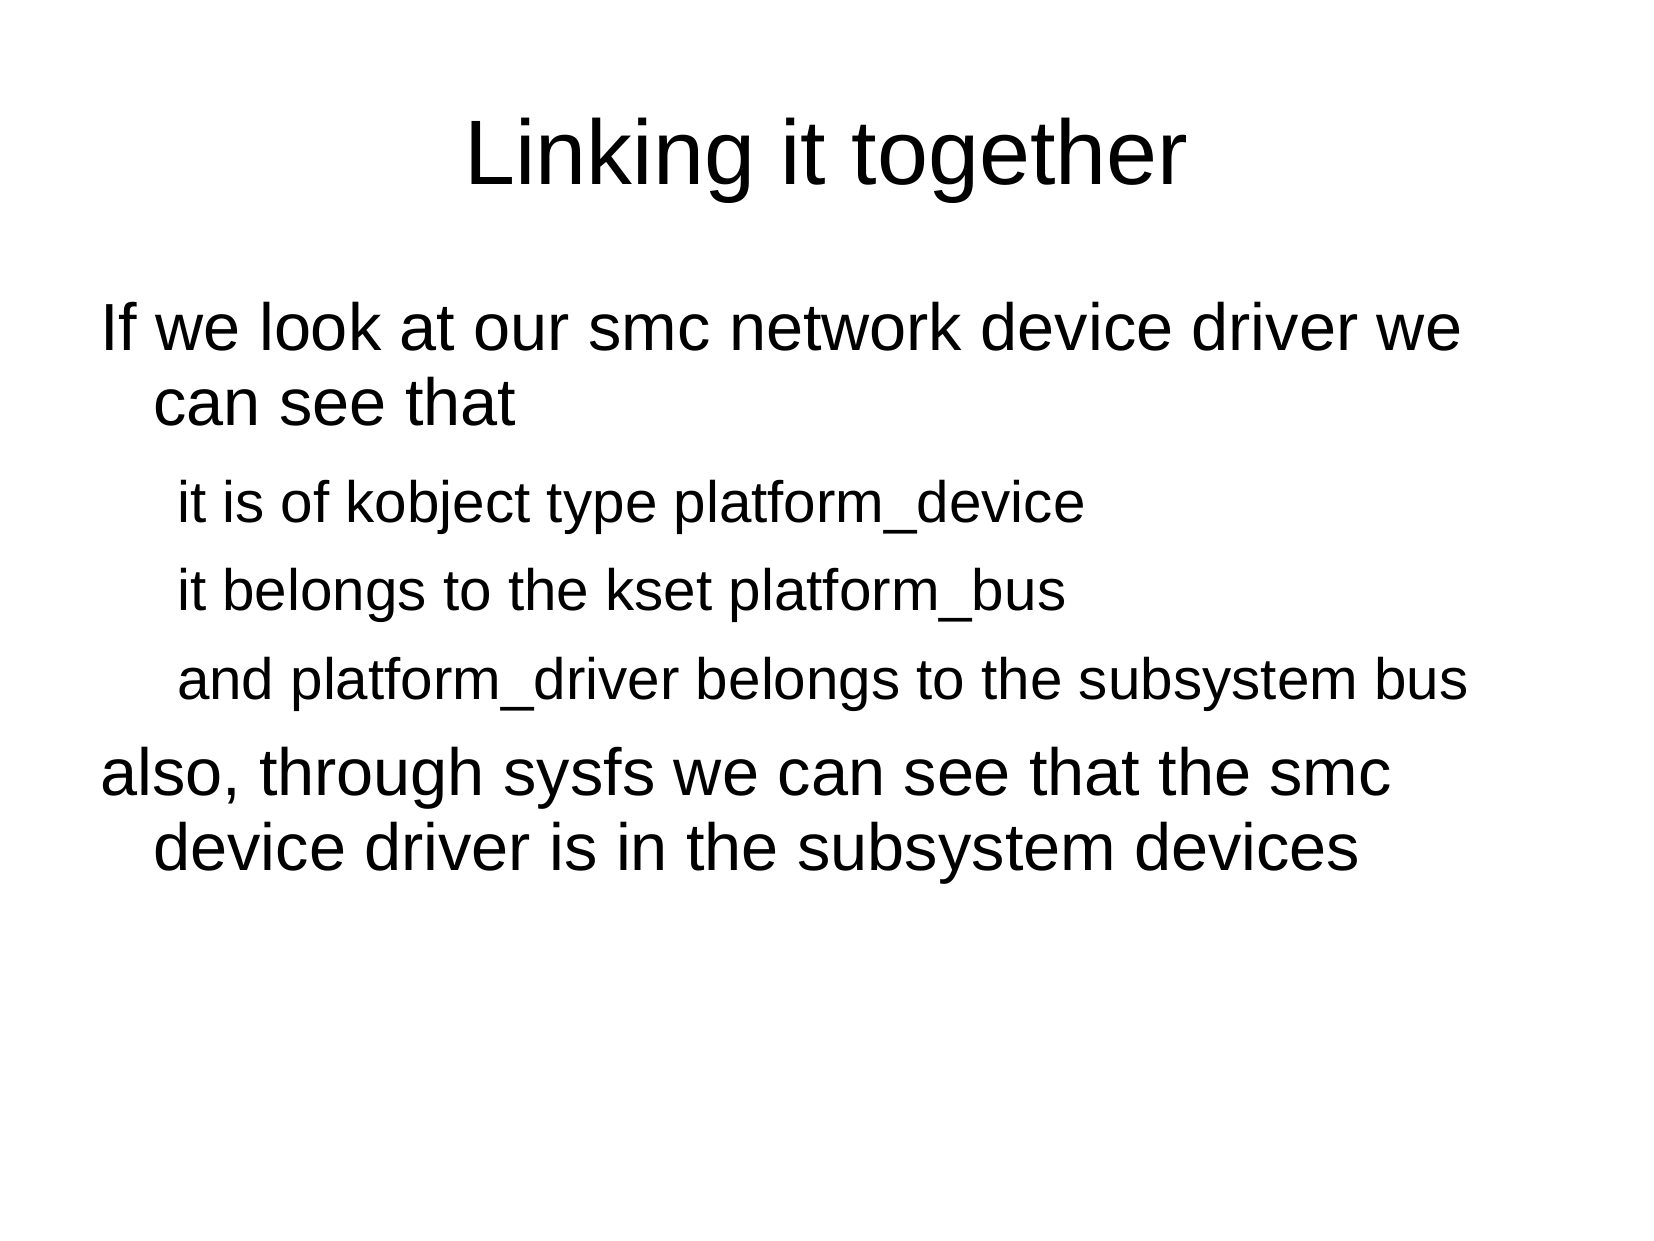

# Linking it together
If we look at our smc network device driver we can see that
it is of kobject type platform_device
it belongs to the kset platform_bus
and platform_driver belongs to the subsystem bus
also, through sysfs we can see that the smc device driver is in the subsystem devices